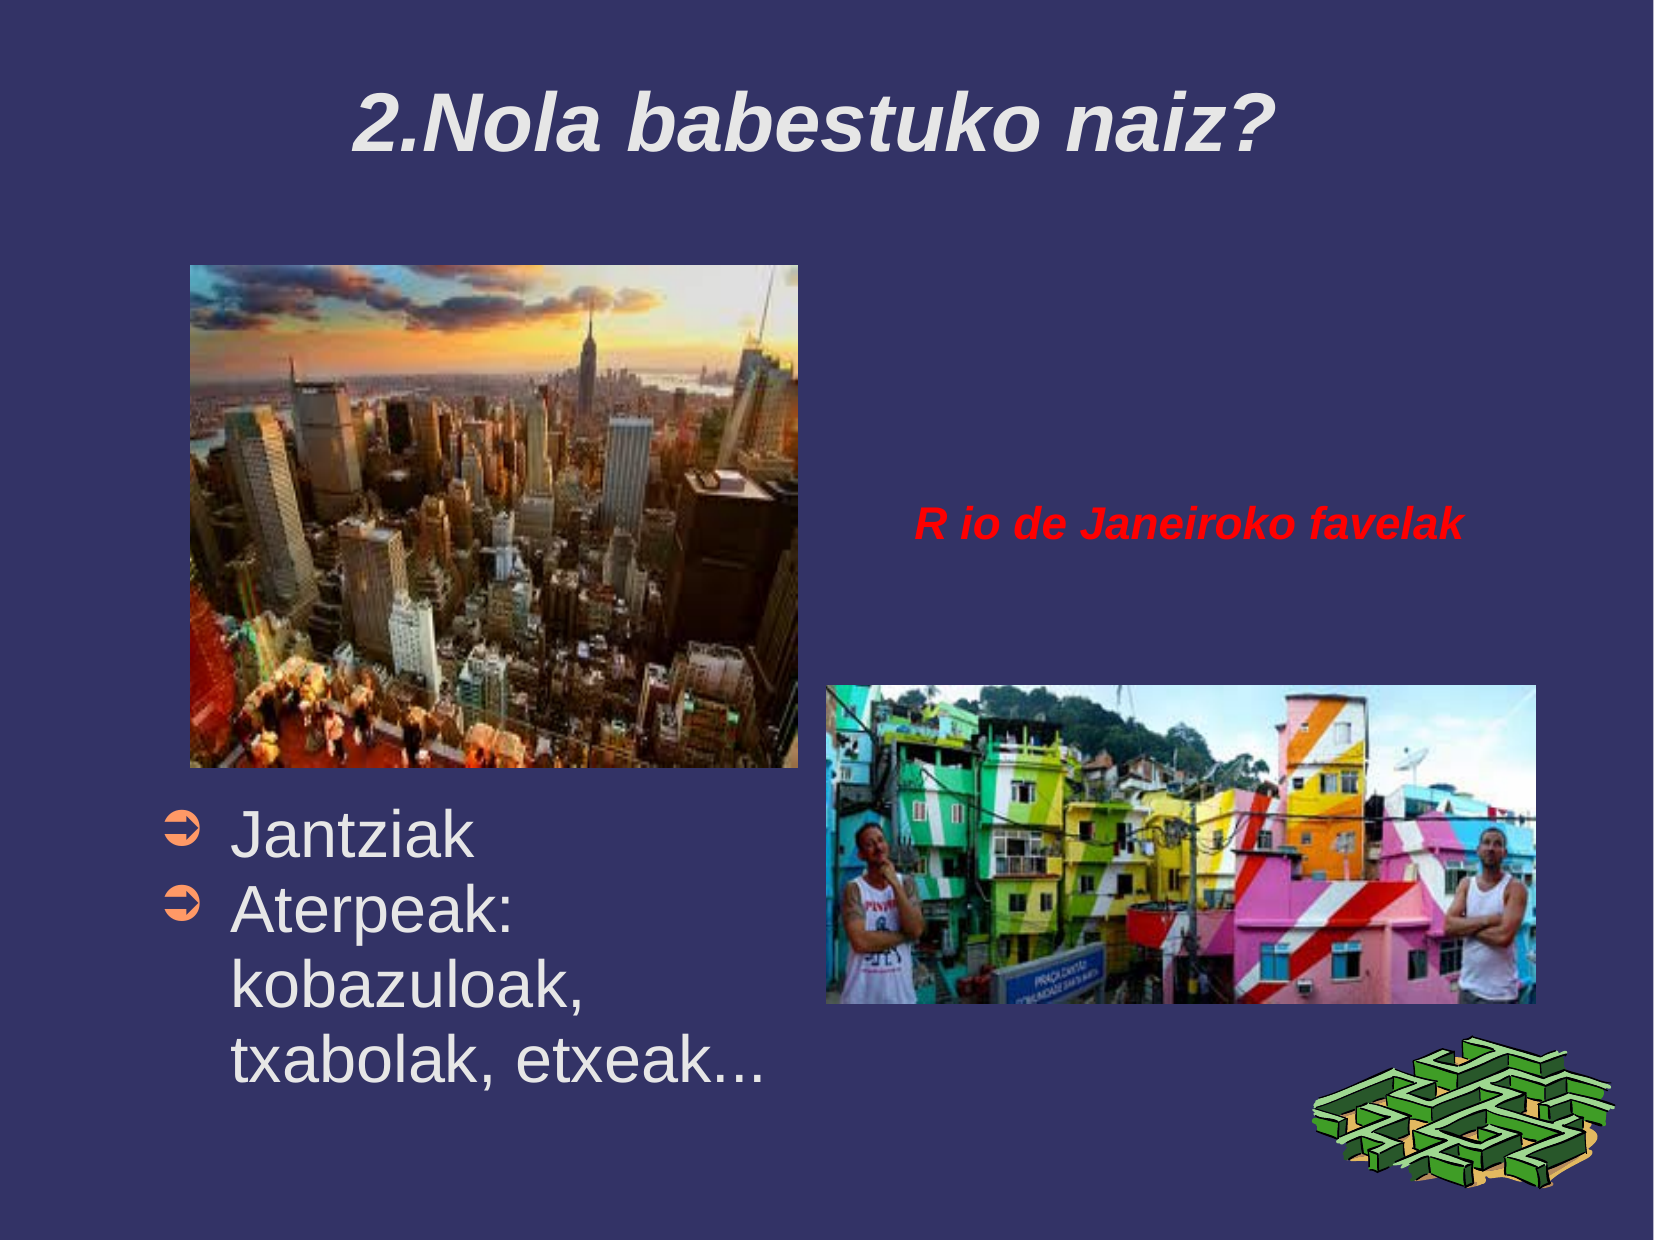

# 2.Nola babestuko naiz?
R io de Janeiroko favelak
Jantziak
Aterpeak: kobazuloak, txabolak, etxeak...